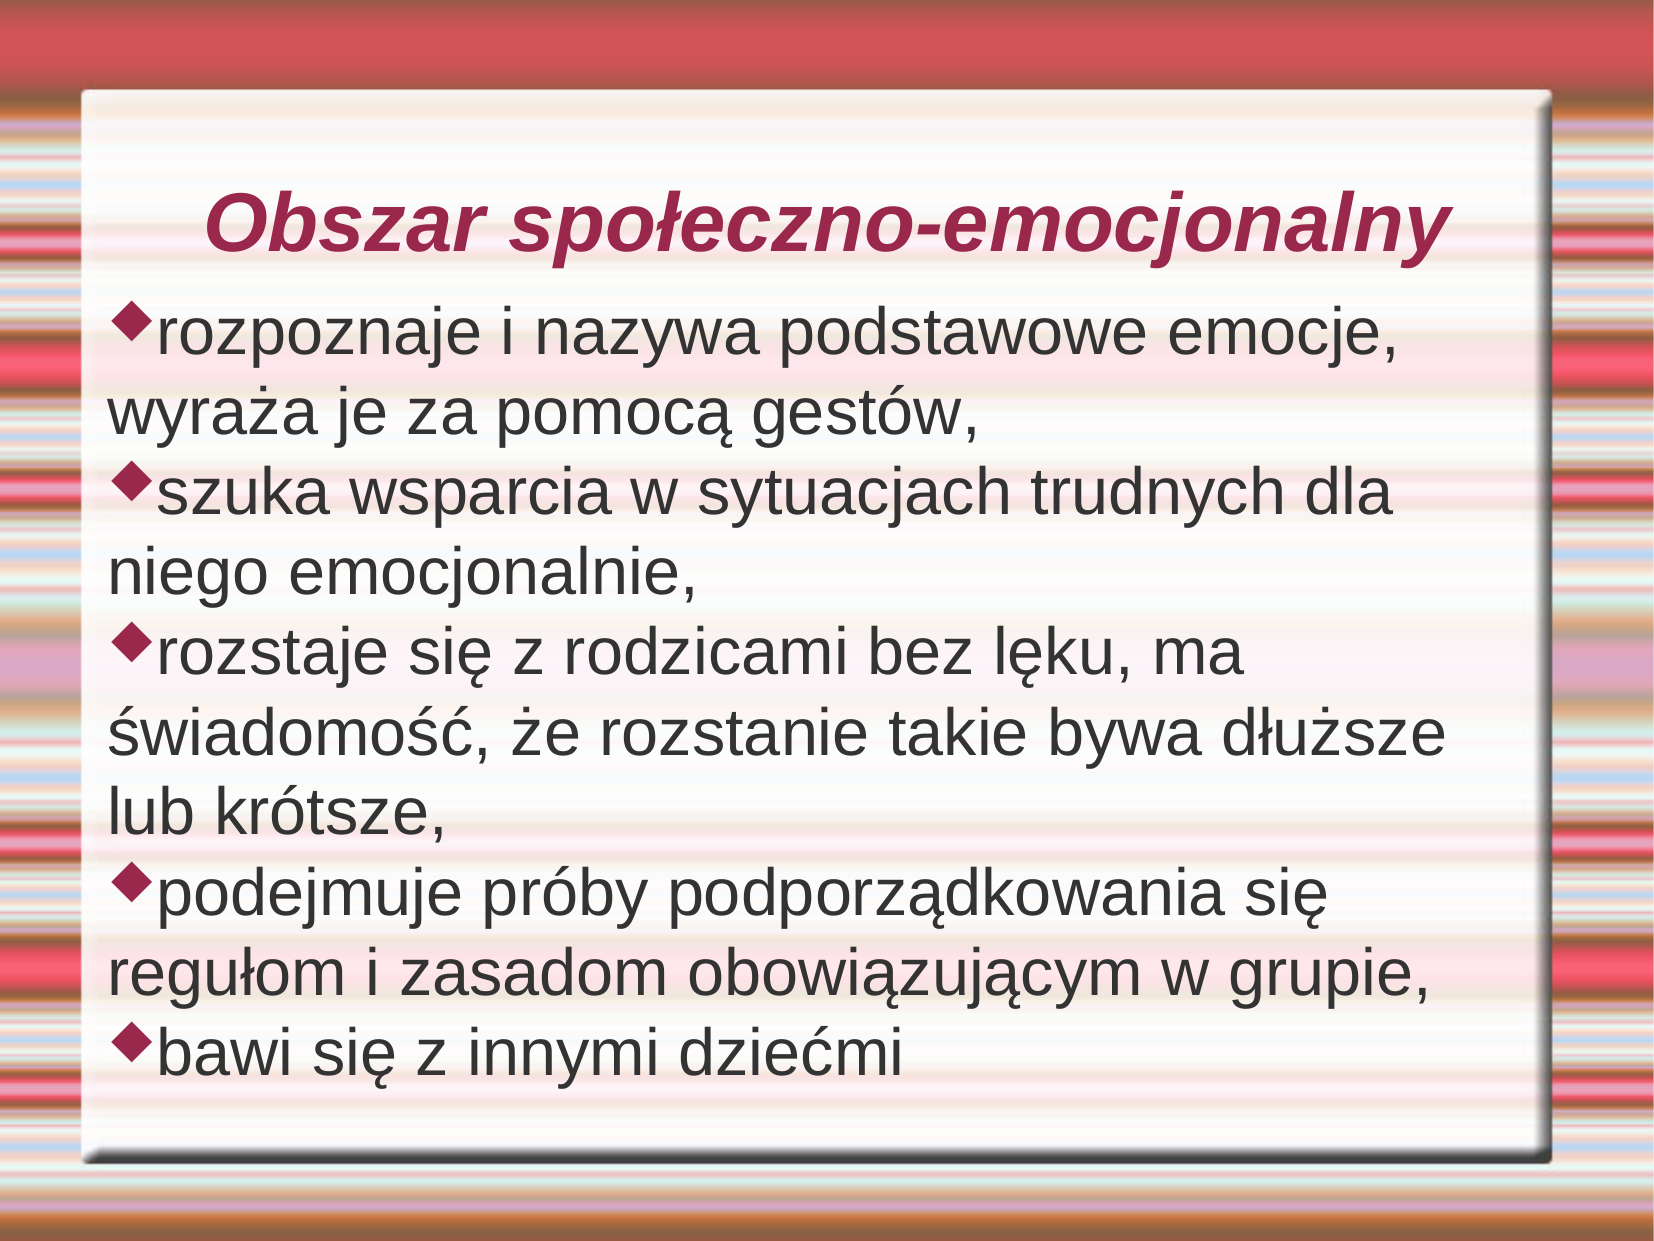

# Obszar społeczno-emocjonalny
rozpoznaje i nazywa podstawowe emocje, wyraża je za pomocą gestów,
szuka wsparcia w sytuacjach trudnych dla niego emocjonalnie,
rozstaje się z rodzicami bez lęku, ma świadomość, że rozstanie takie bywa dłuższe lub krótsze,
podejmuje próby podporządkowania się regułom i zasadom obowiązującym w grupie,
bawi się z innymi dziećmi